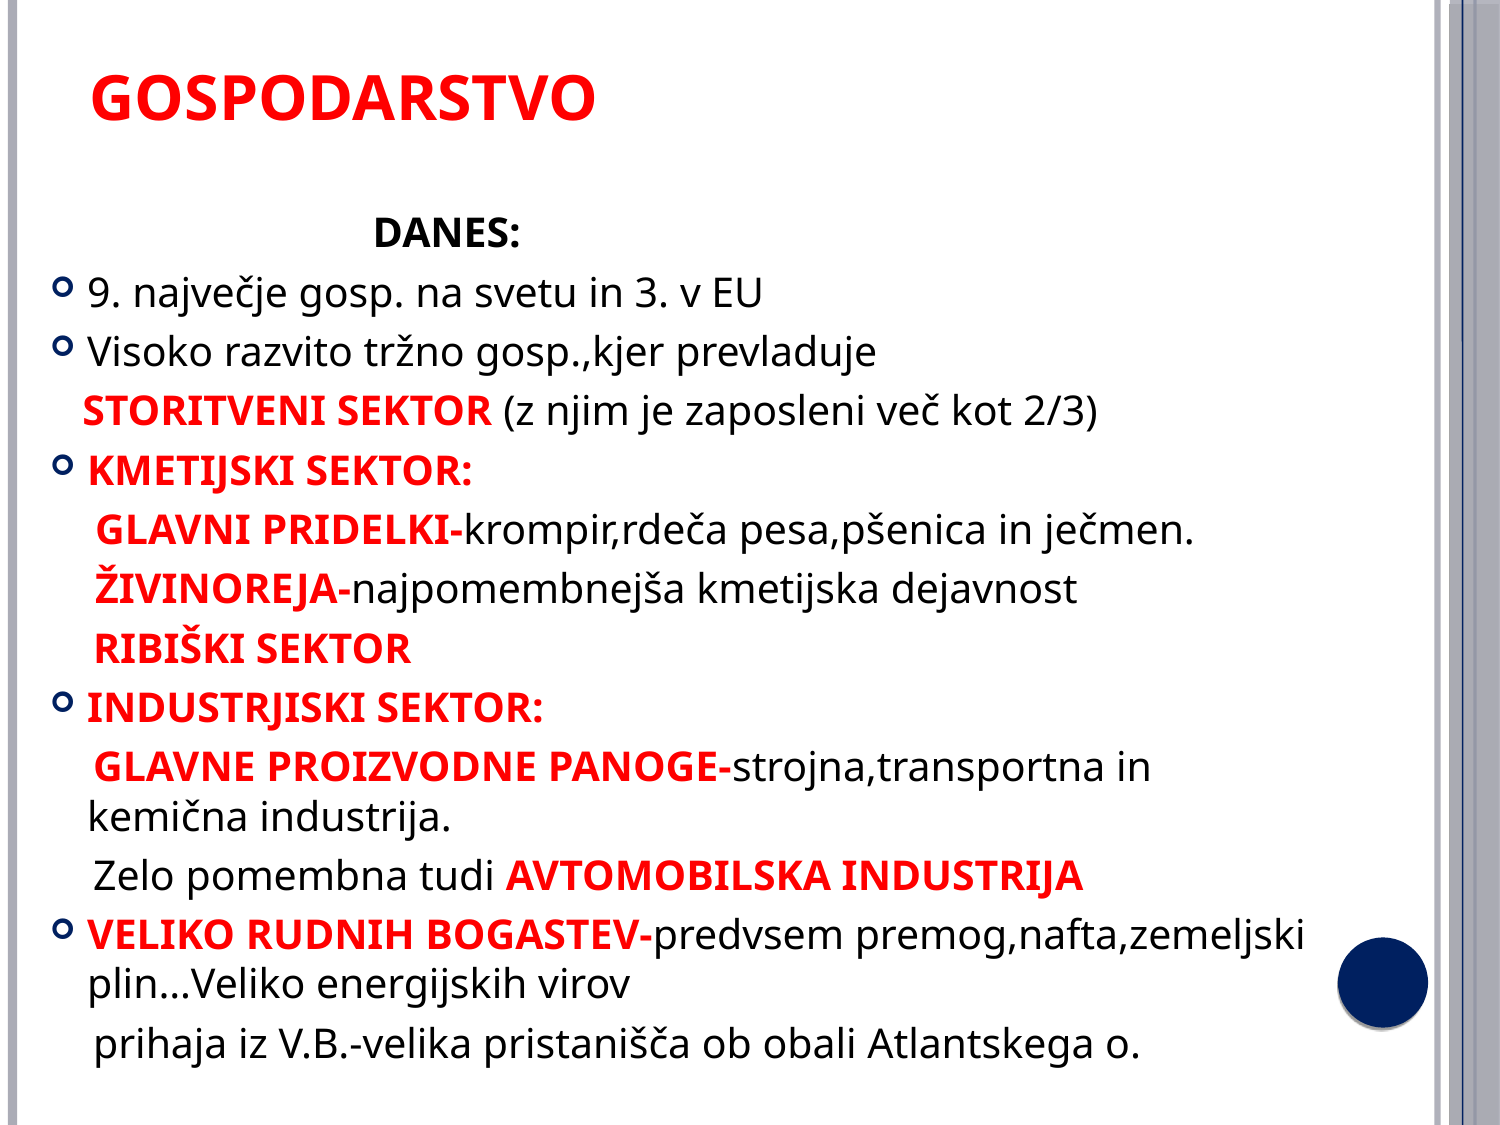

# GOSPODARSTVO
 DANES:
9. največje gosp. na svetu in 3. v EU
Visoko razvito tržno gosp.,kjer prevladuje
 STORITVENI SEKTOR (z njim je zaposleni več kot 2/3)
KMETIJSKI SEKTOR:
 GLAVNI PRIDELKI-krompir,rdeča pesa,pšenica in ječmen.
 ŽIVINOREJA-najpomembnejša kmetijska dejavnost
 RIBIŠKI SEKTOR
INDUSTRJISKI SEKTOR:
 GLAVNE PROIZVODNE PANOGE-strojna,transportna in kemična industrija.
 Zelo pomembna tudi AVTOMOBILSKA INDUSTRIJA
VELIKO RUDNIH BOGASTEV-predvsem premog,nafta,zemeljski plin…Veliko energijskih virov
 prihaja iz V.B.-velika pristanišča ob obali Atlantskega o.